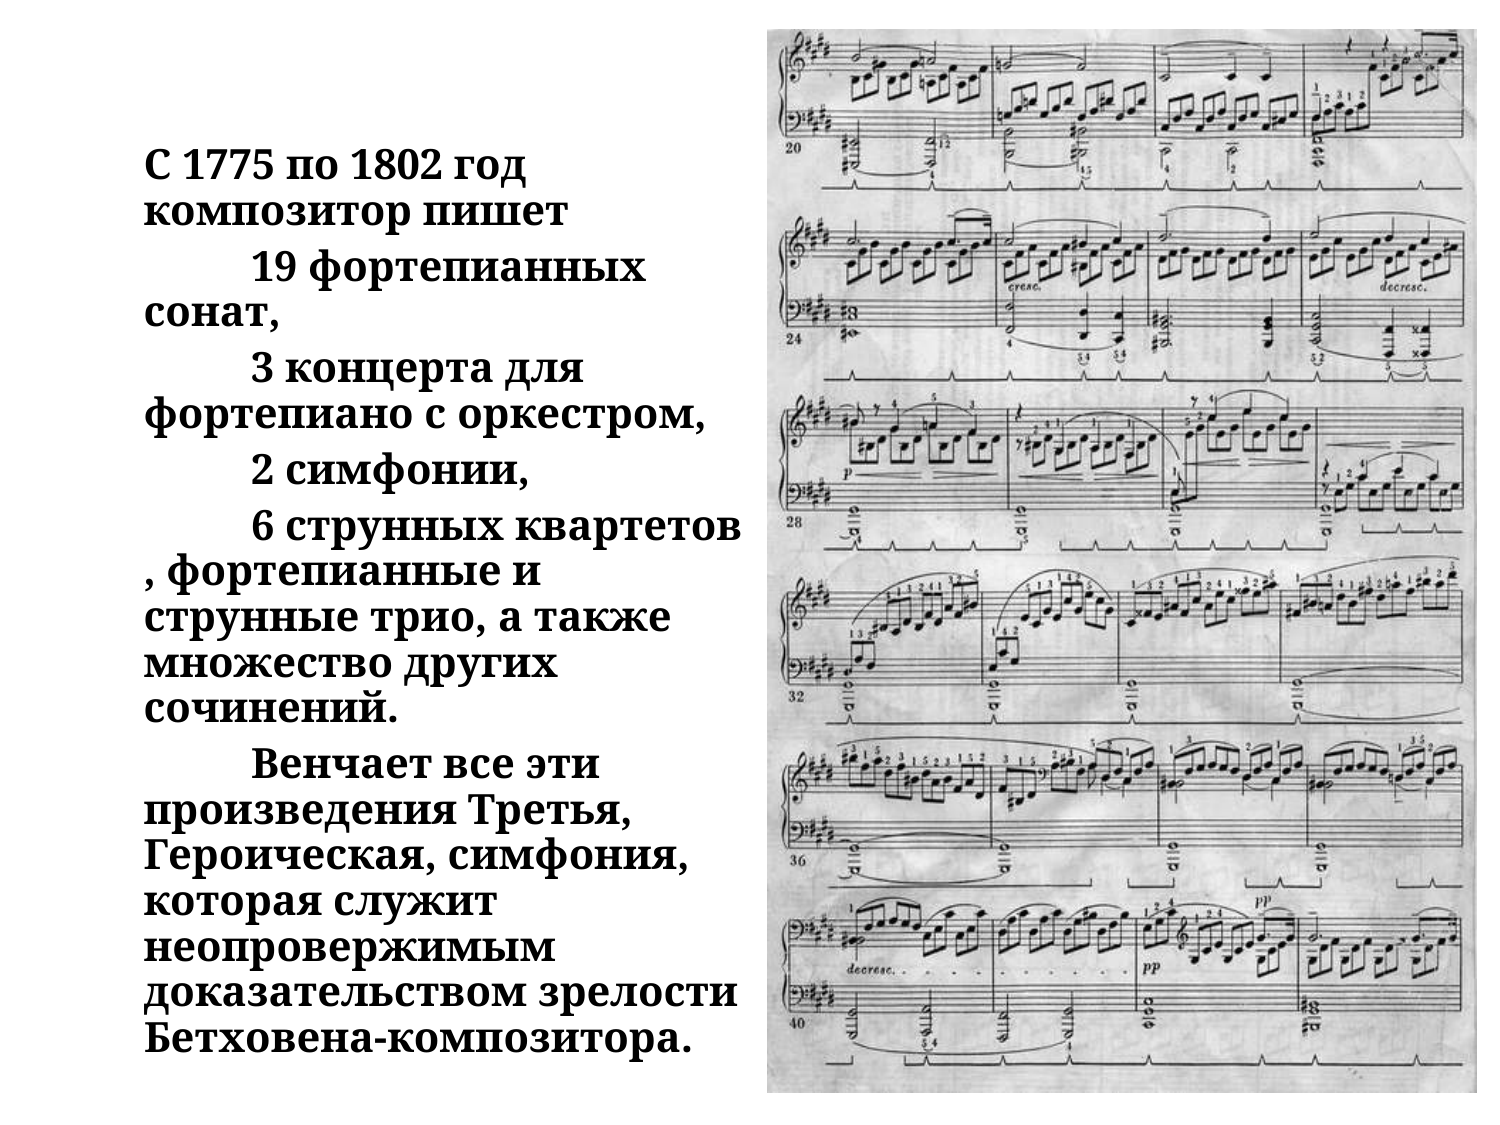

# С 1775 по 1802 год композитор пишет
 19 фортепианных сонат,
 3 концерта для фортепиано с оркестром,
 2 симфонии,
 6 струнных квартетов , фортепианные и струнные трио, а также множество других сочинений.
 Венчает все эти произведения Третья, Героическая, симфония, которая служит неопровержимым доказательством зрелости Бетховена-композитора.